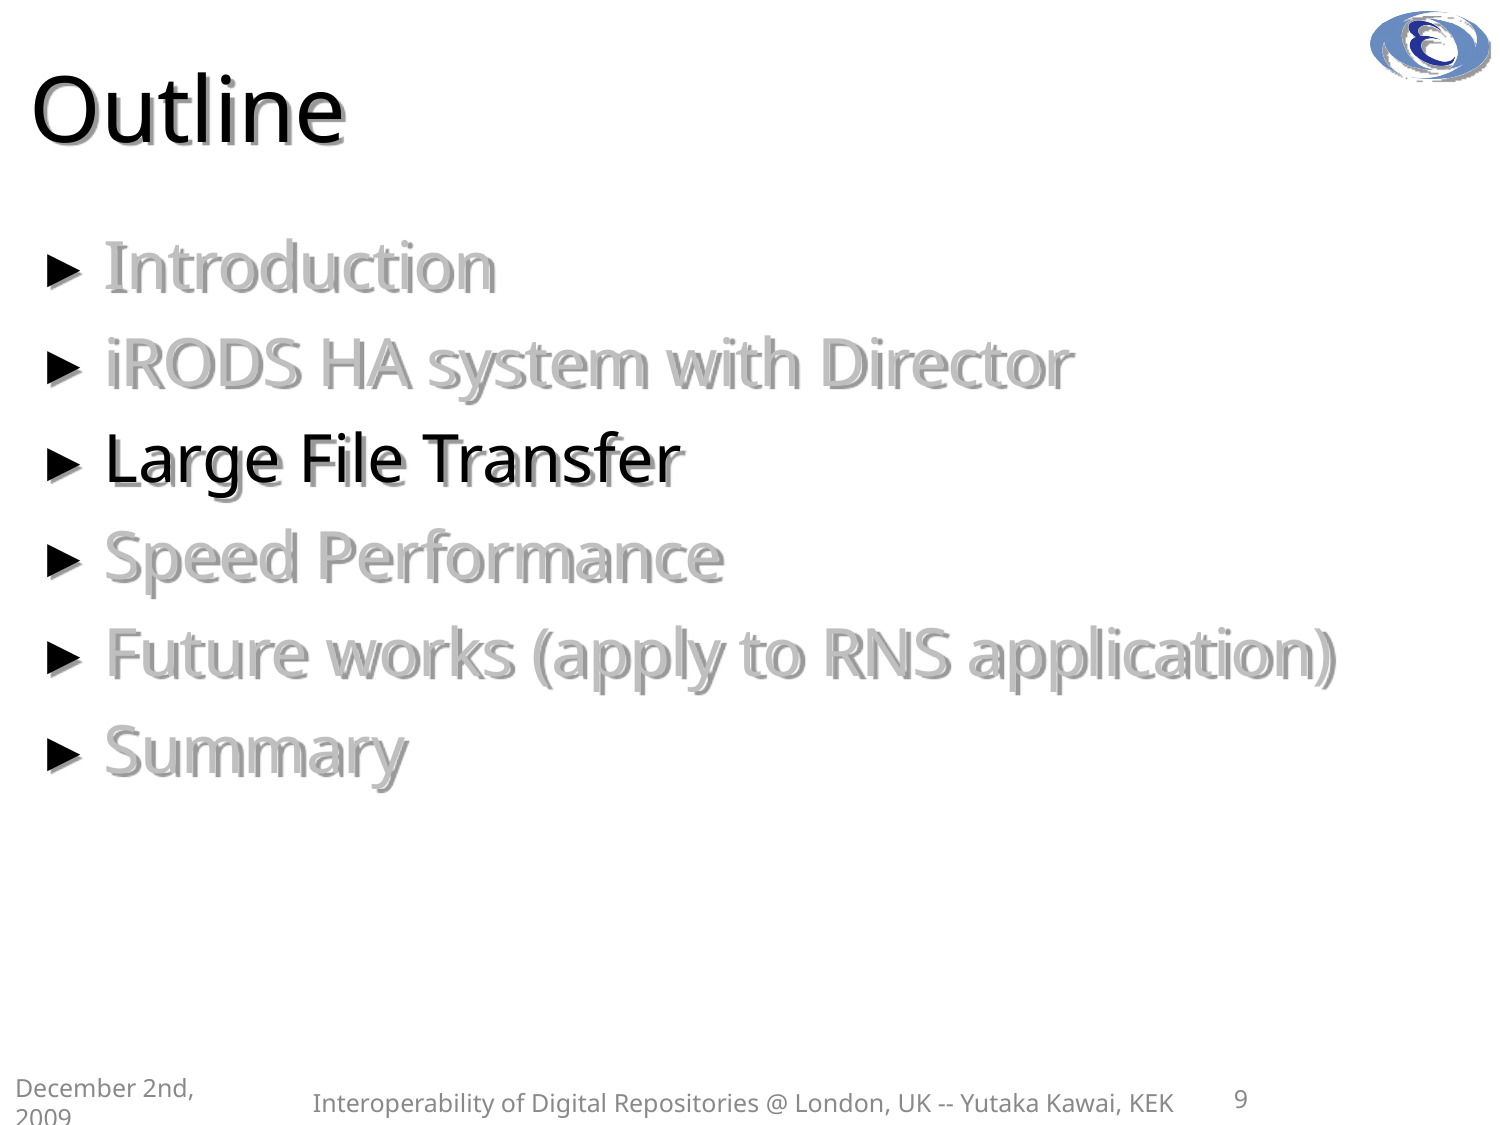

# Outline
Introduction
iRODS HA system with Director
Large File Transfer
Speed Performance
Future works (apply to RNS application)
Summary
December 2nd, 2009
Interoperability of Digital Repositories @ London, UK -- Yutaka Kawai, KEK
9